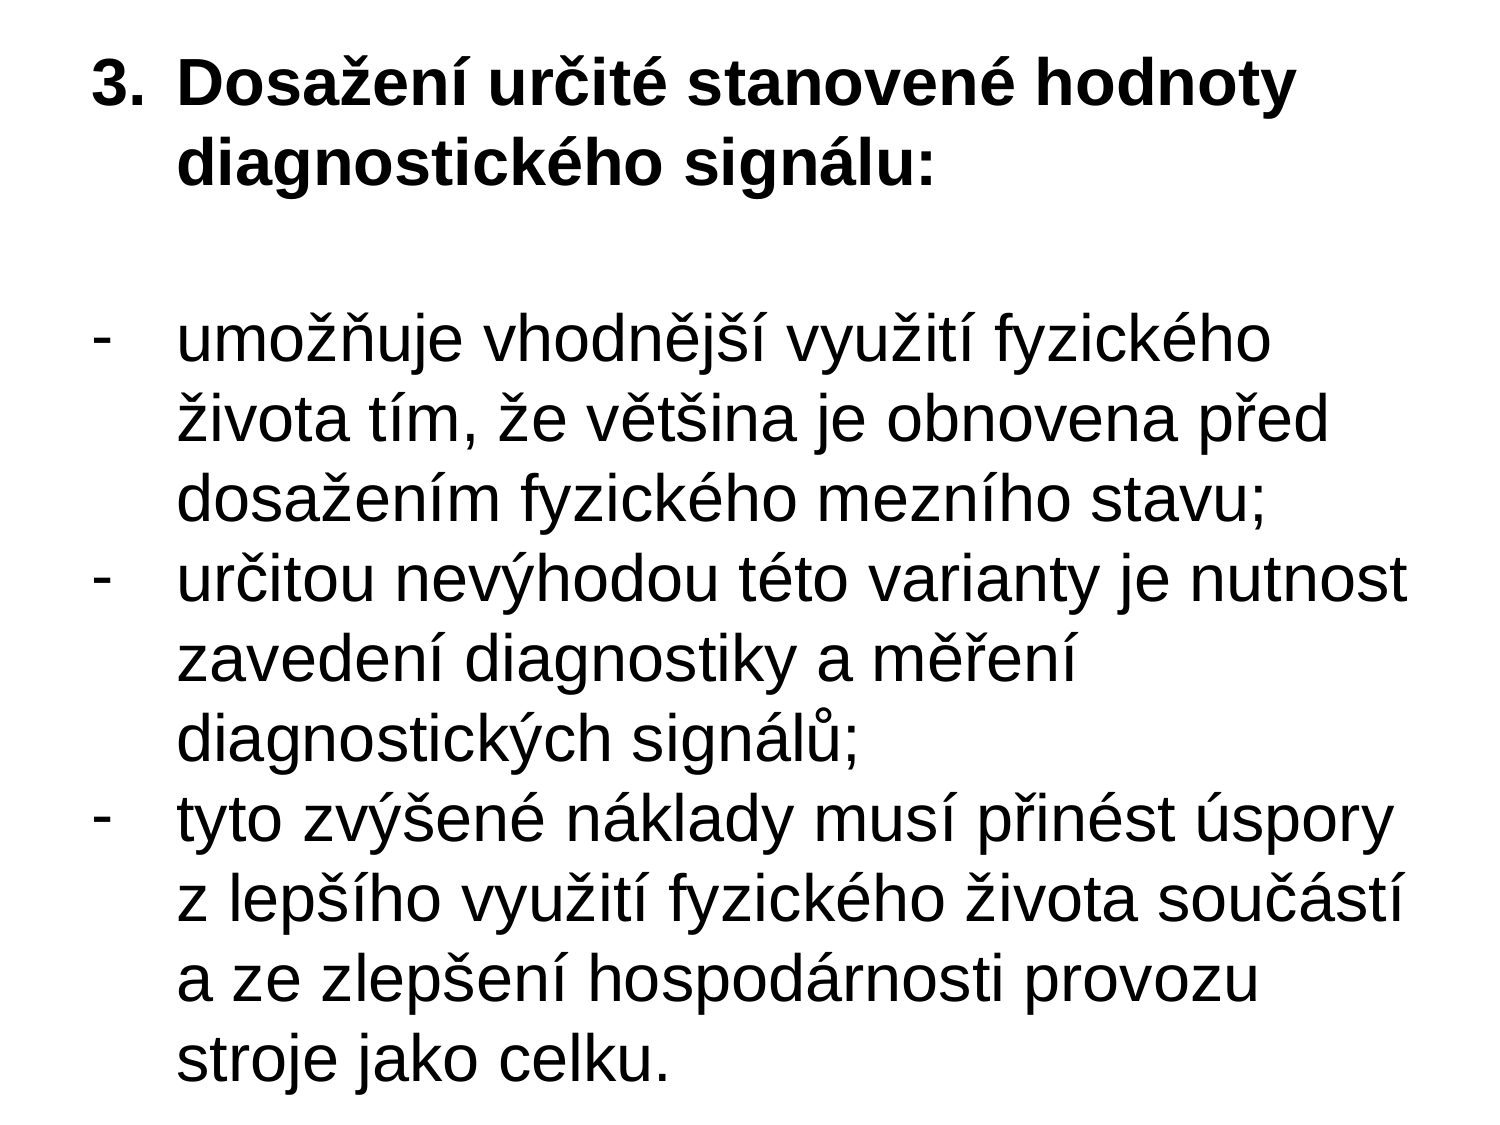

# Dosažení určité stanovené hodnoty diagnostického signálu:
umožňuje vhodnější využití fyzického života tím, že většina je obnovena před dosažením fyzického mezního stavu;
určitou nevýhodou této varianty je nutnost zavedení diagnostiky a měření diagnostických signálů;
tyto zvýšené náklady musí přinést úspory z lepšího využití fyzického života součástí a ze zlepšení hospodárnosti provozu stroje jako celku.